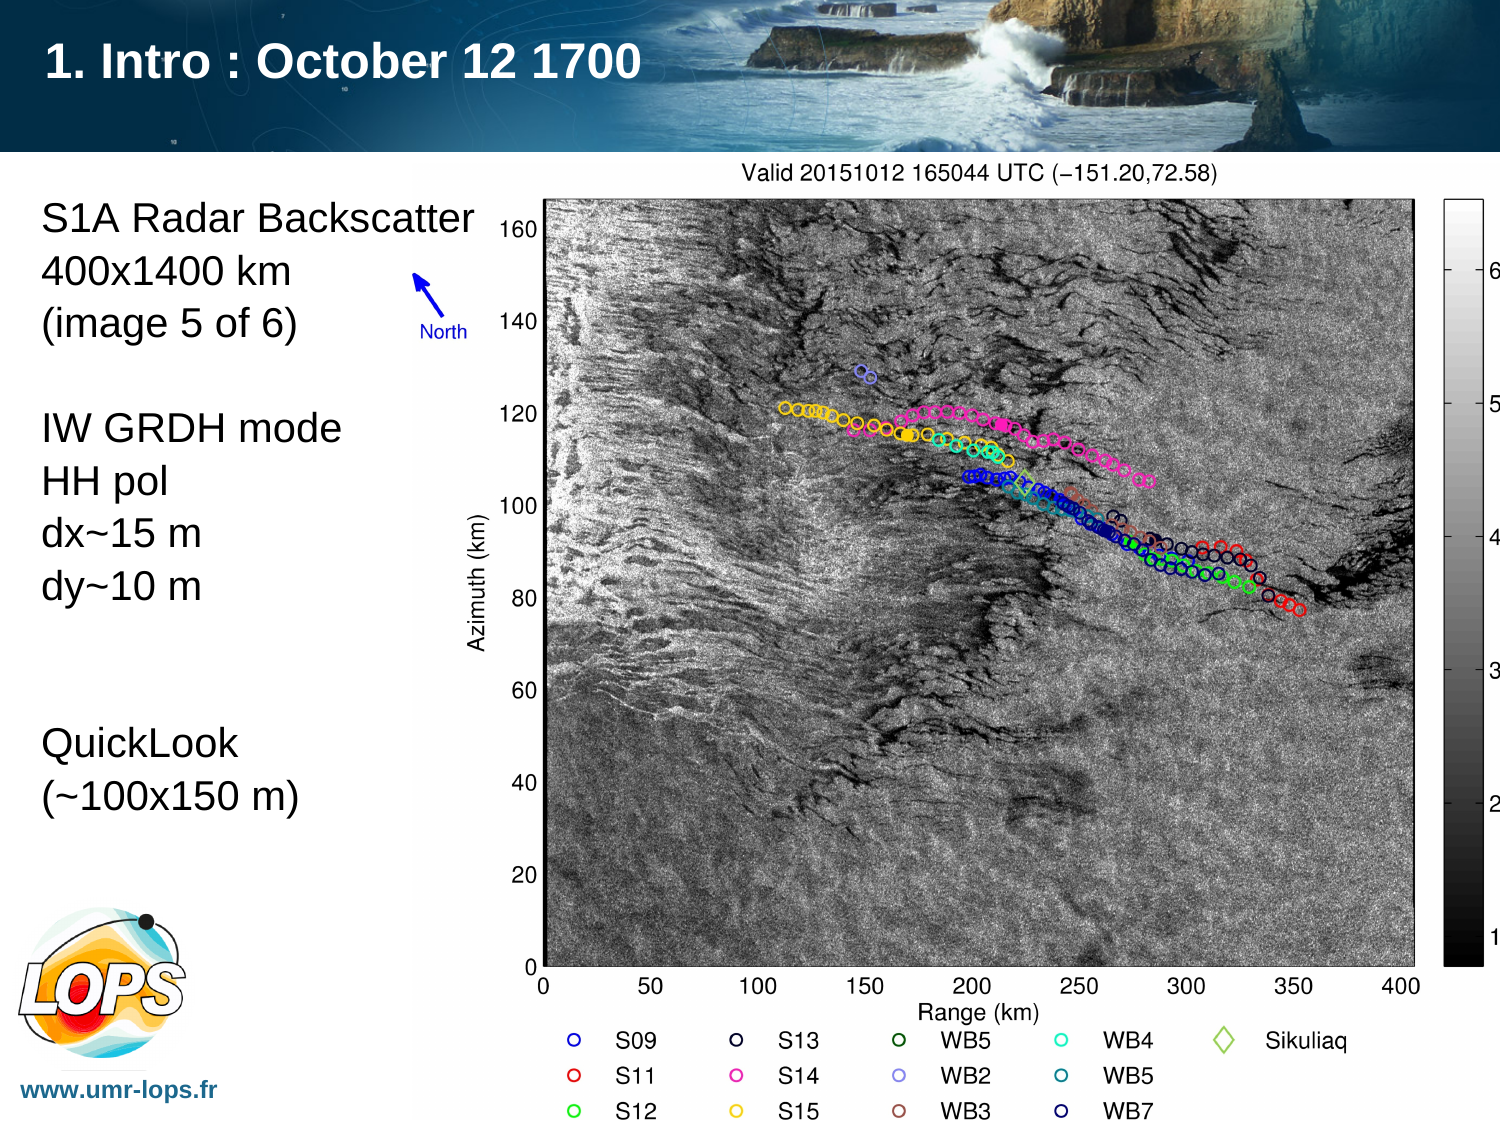

1. Intro : October 12 1700
S1A Radar Backscatter
400x1400 km
(image 5 of 6)
IW GRDH mode
HH pol
dx~15 m
dy~10 m
QuickLook
(~100x150 m)